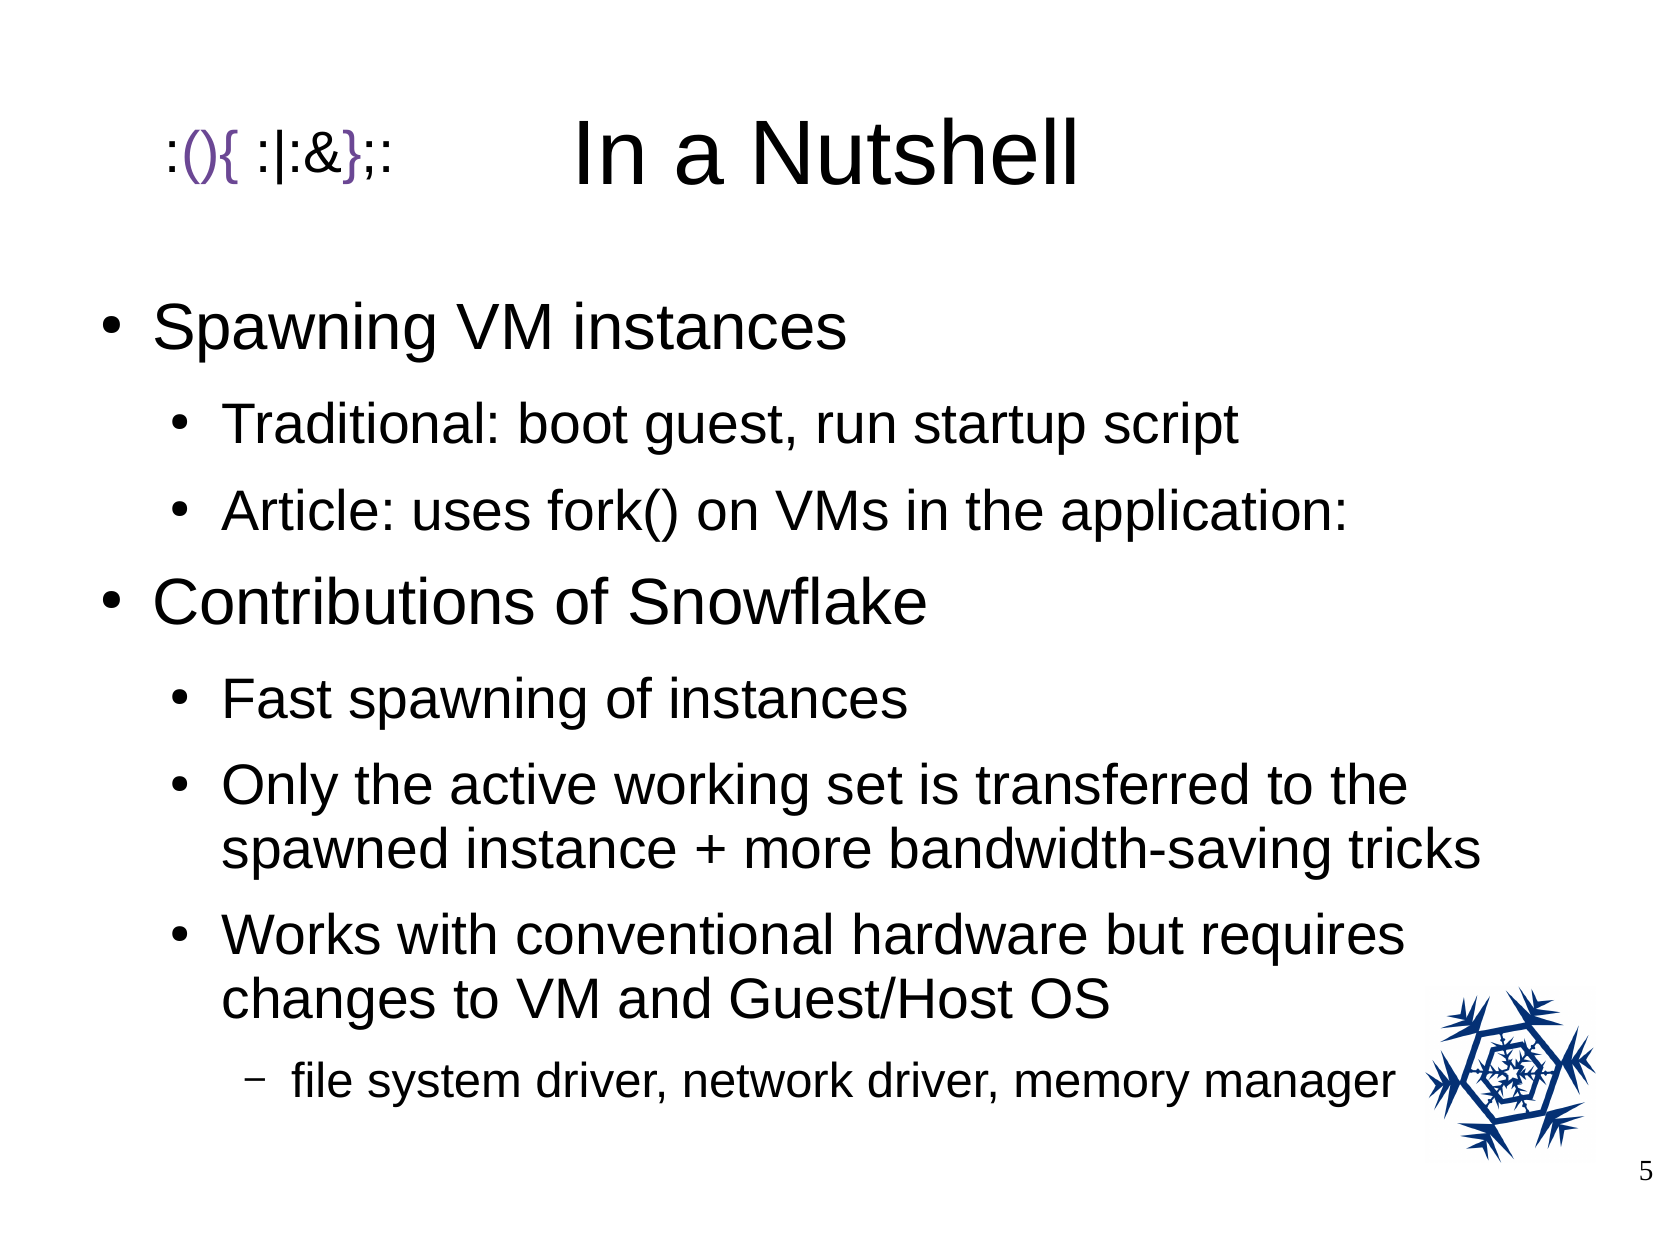

# In a Nutshell
:(){ :|:&};:
Spawning VM instances
Traditional: boot guest, run startup script
Article: uses fork() on VMs in the application:
Contributions of Snowflake
Fast spawning of instances
Only the active working set is transferred to the spawned instance + more bandwidth-saving tricks
Works with conventional hardware but requires changes to VM and Guest/Host OS
file system driver, network driver, memory manager
5